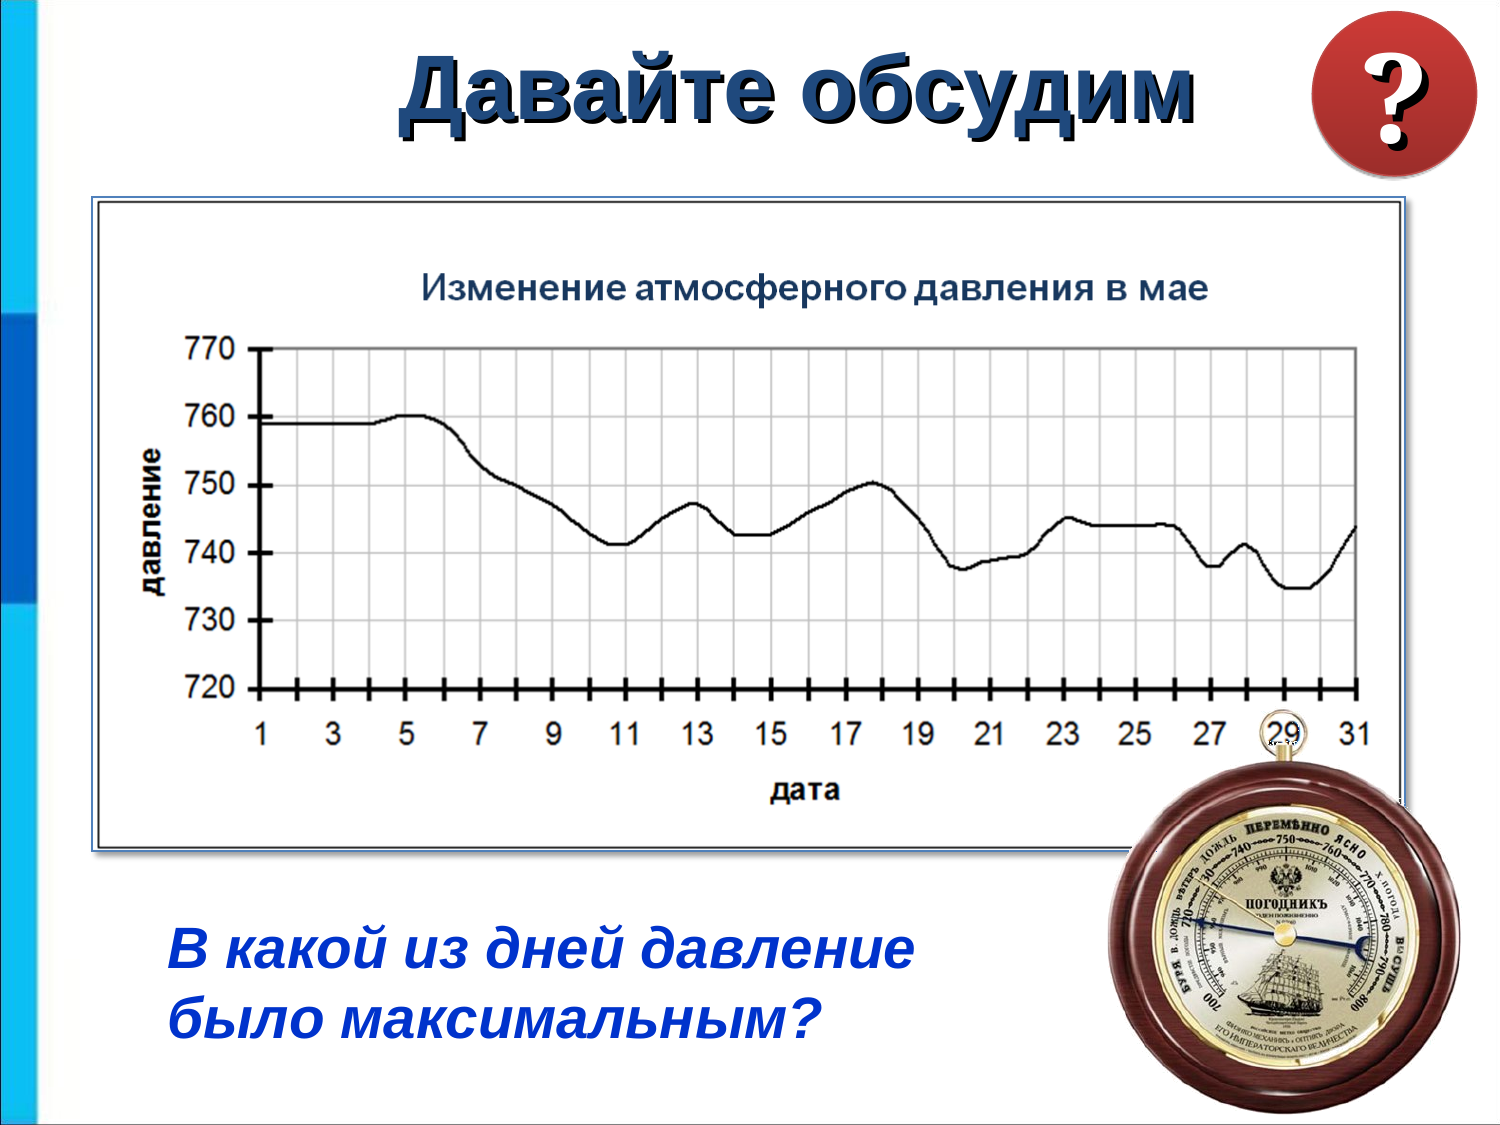

?
Давайте обсудим
В какой из дней давление было максимальным?